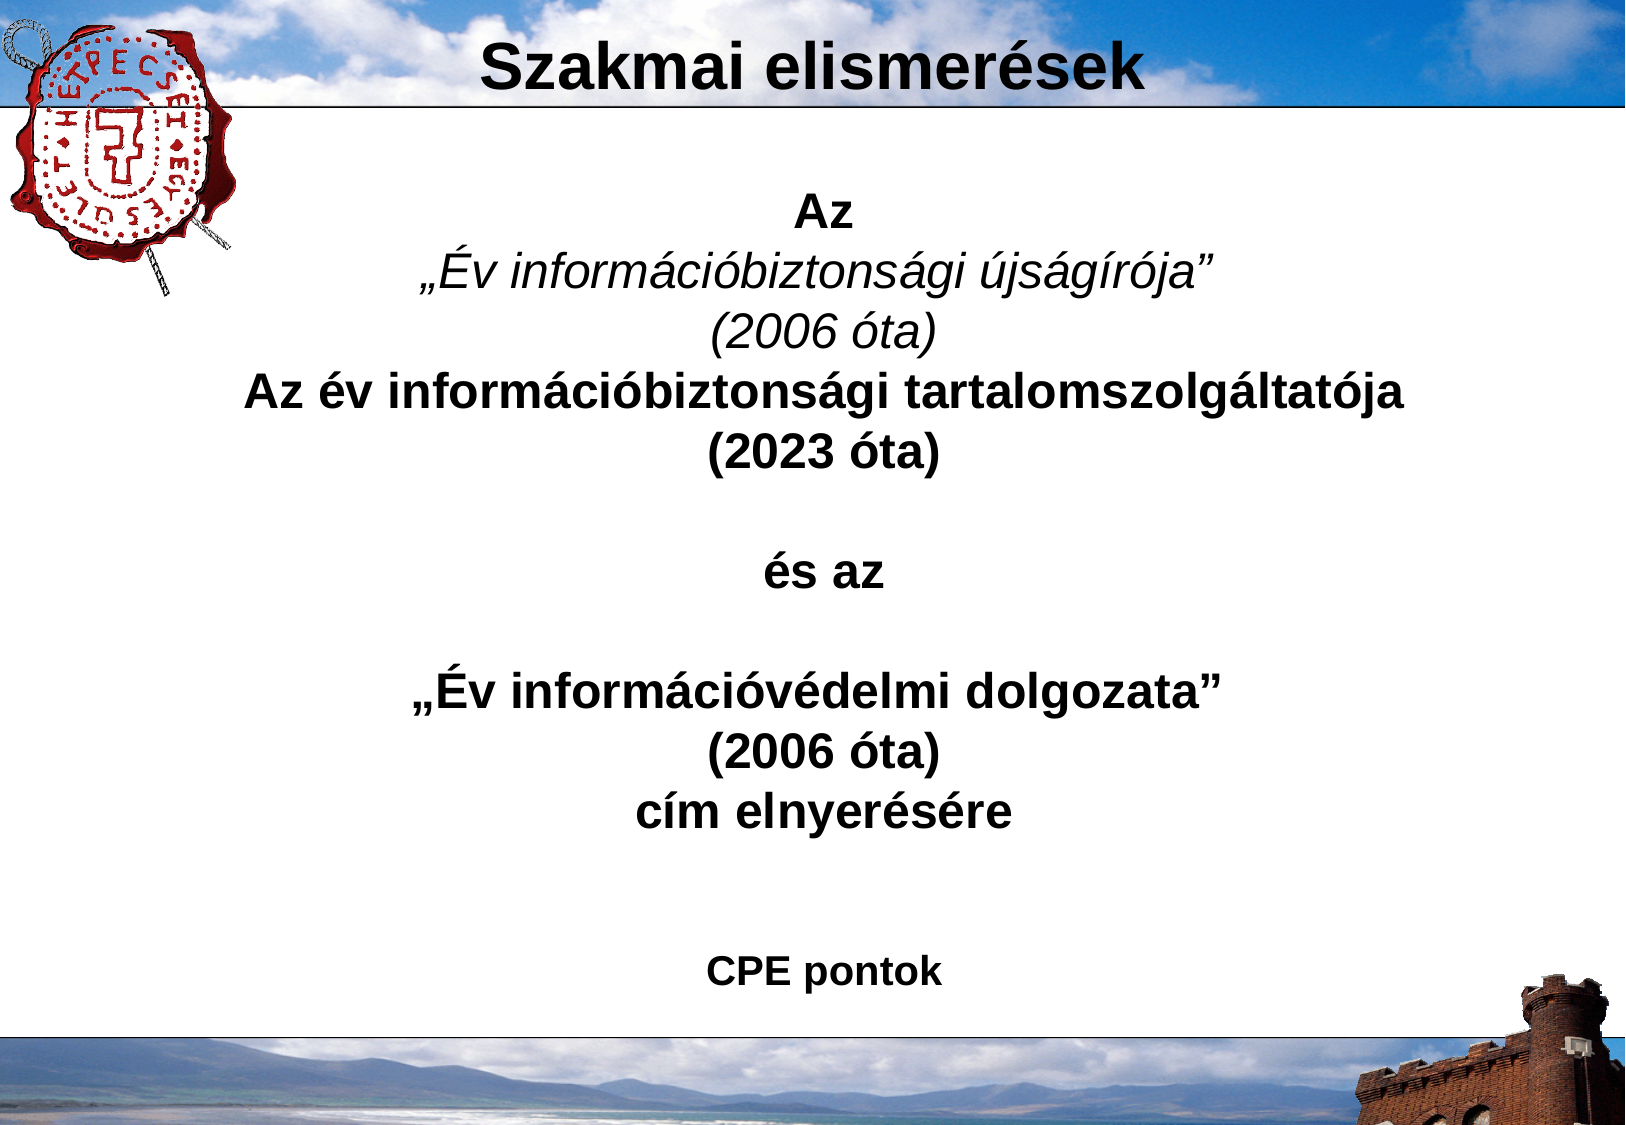

Szakmai elismerések
# Az „Év információbiztonsági újságírója” (2006 óta) Az év információbiztonsági tartalomszolgáltatója (2023 óta) és az „Év információvédelmi dolgozata” (2006 óta) cím elnyerésére CPE pontok